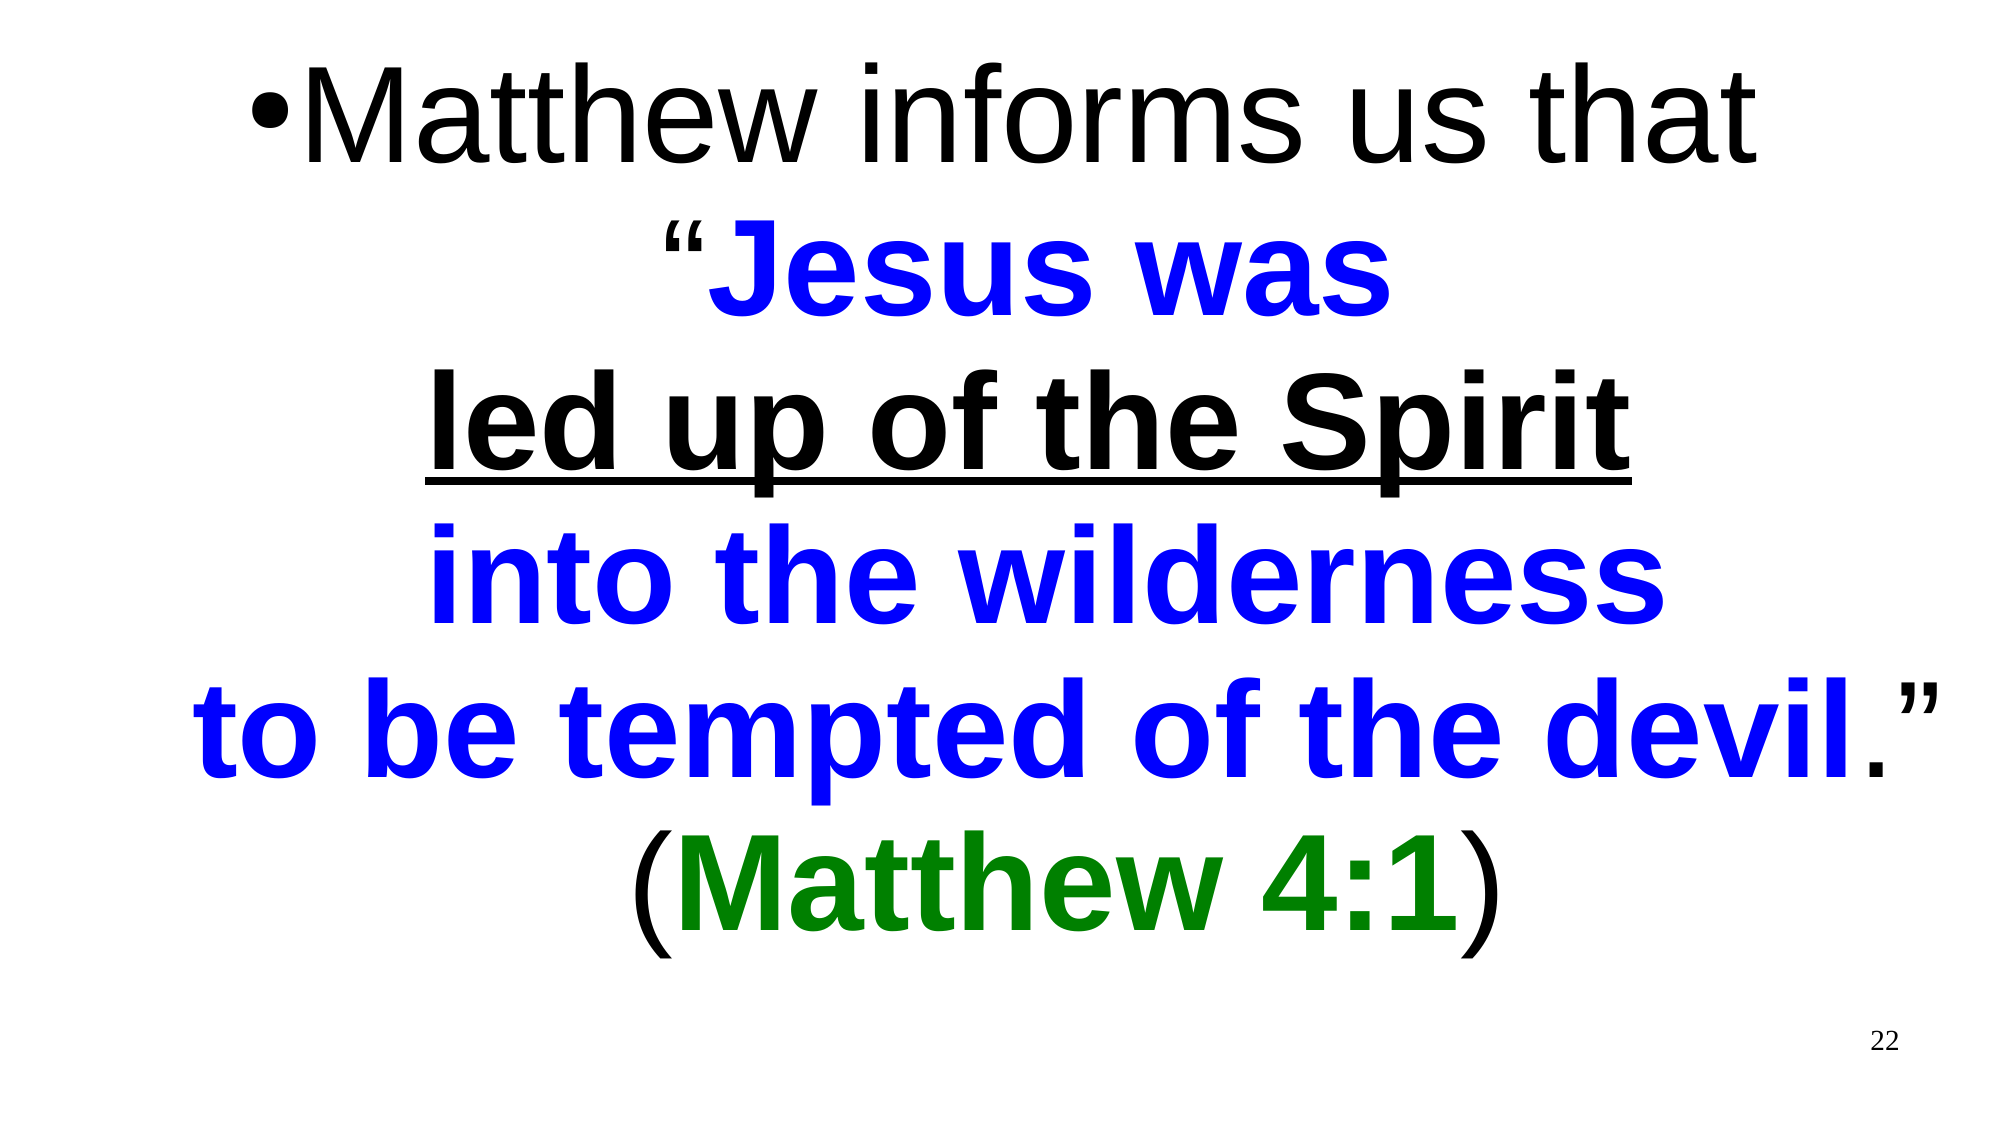

# Matthew informs us that “Jesus was led up of the Spirit into the wilderness to be tempted of the devil.” (Matthew 4:1)
22